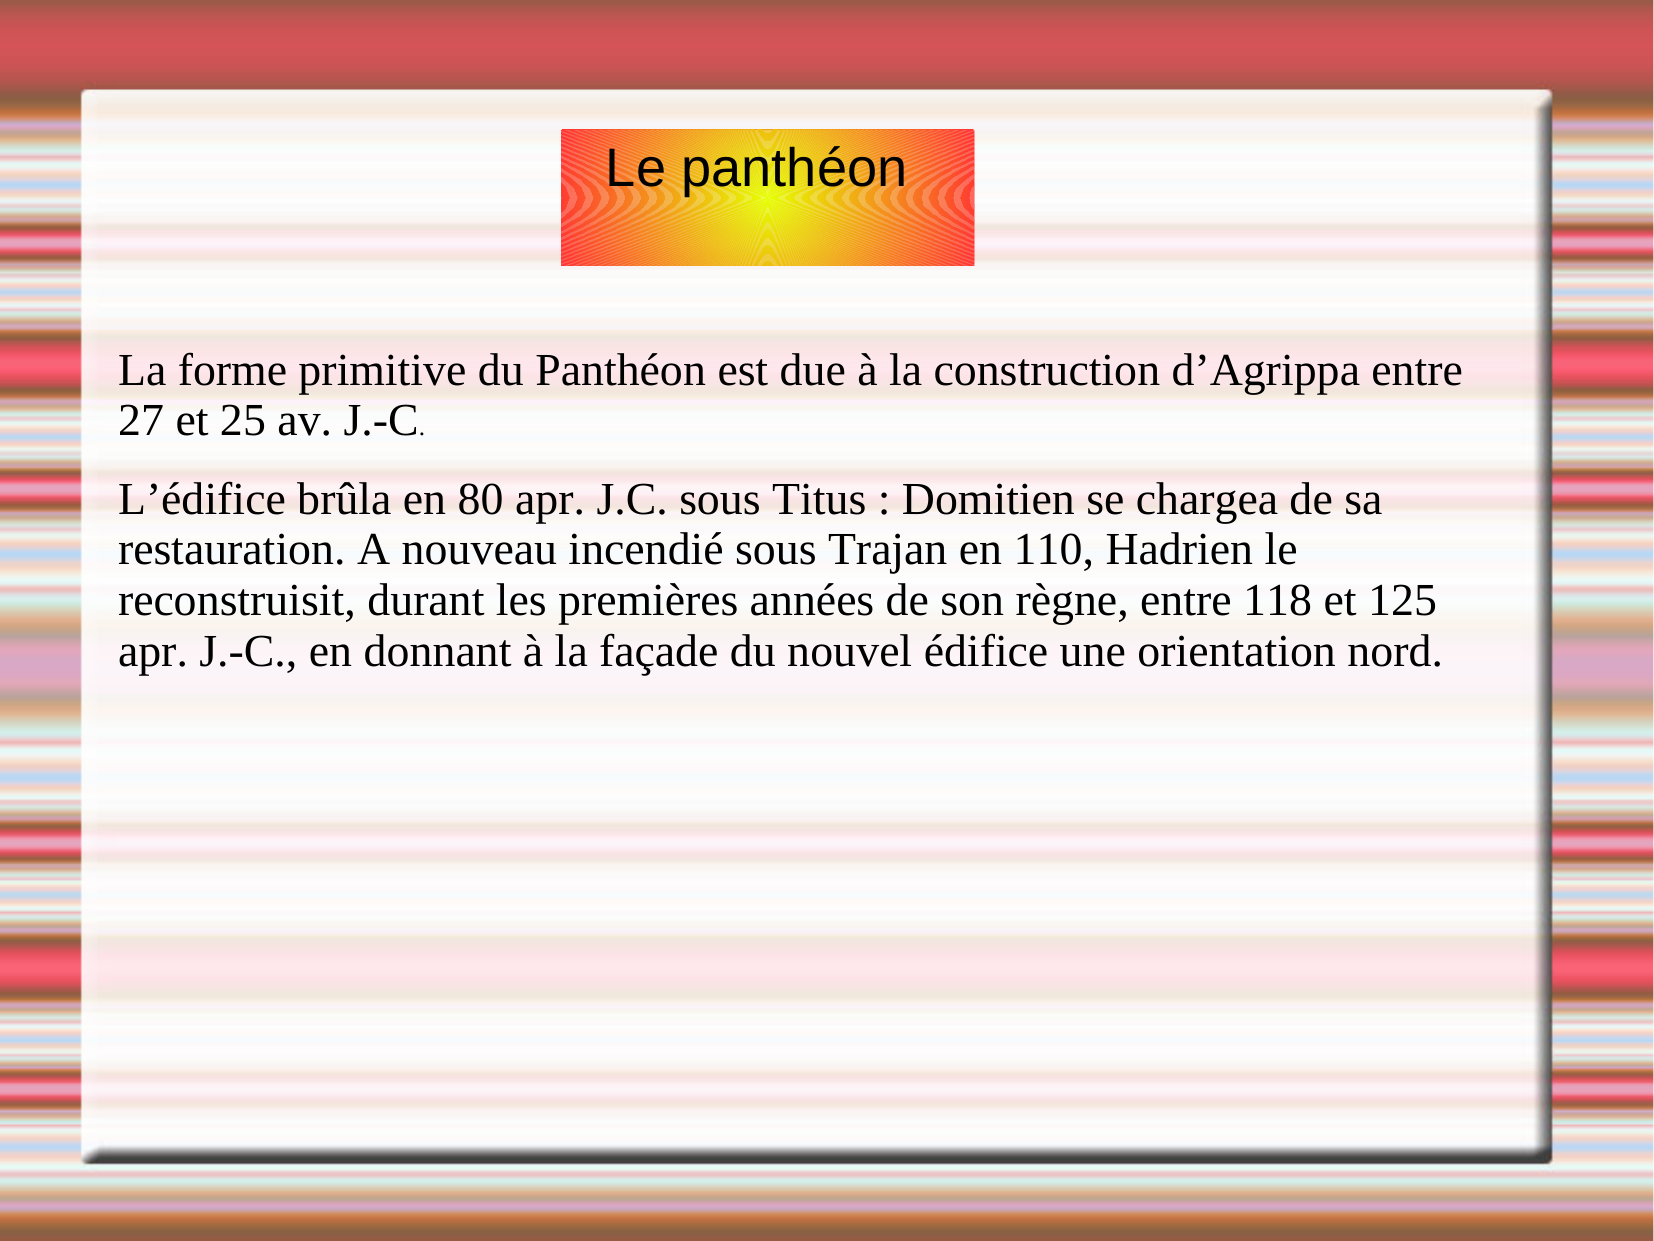

Le panthéon
La forme primitive du Panthéon est due à la construction d’Agrippa entre 27 et 25 av. J.-C.
L’édifice brûla en 80 apr. J.C. sous Titus : Domitien se chargea de sa restauration. A nouveau incendié sous Trajan en 110, Hadrien le reconstruisit, durant les premières années de son règne, entre 118 et 125 apr. J.-C., en donnant à la façade du nouvel édifice une orientation nord.